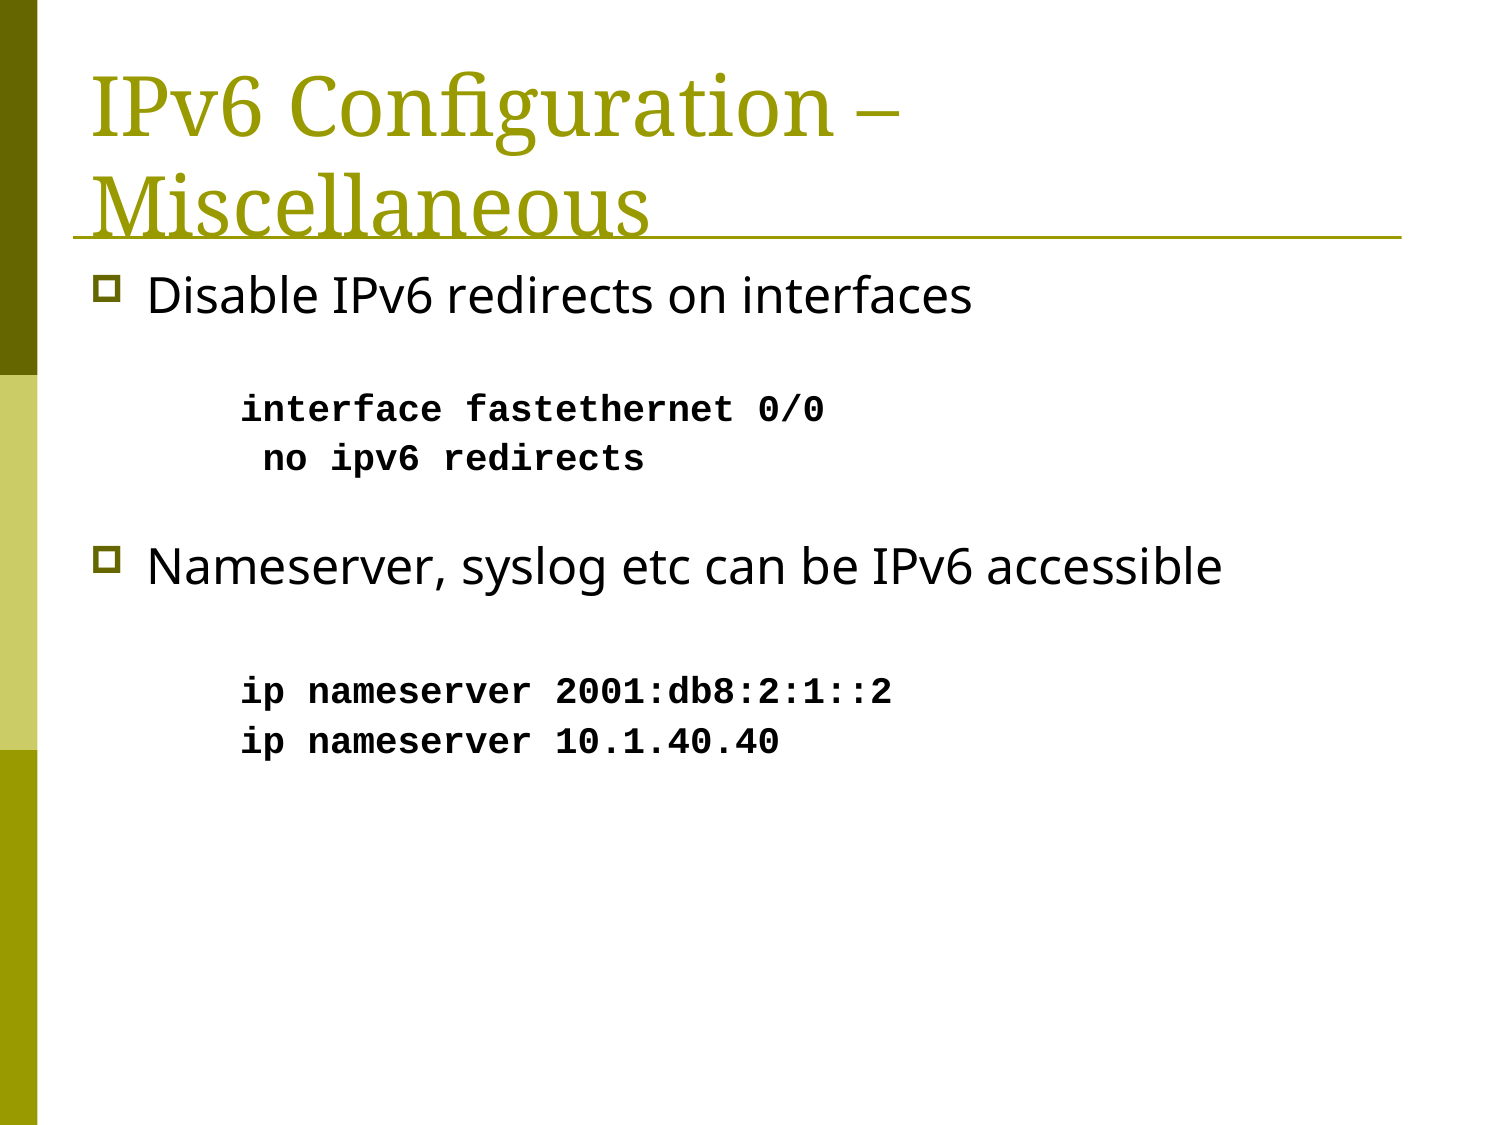

# IPv6 Configuration – Miscellaneous
Disable IPv6 redirects on interfaces
interface fastethernet 0/0
 no ipv6 redirects
Nameserver, syslog etc can be IPv6 accessible
ip nameserver 2001:db8:2:1::2
ip nameserver 10.1.40.40